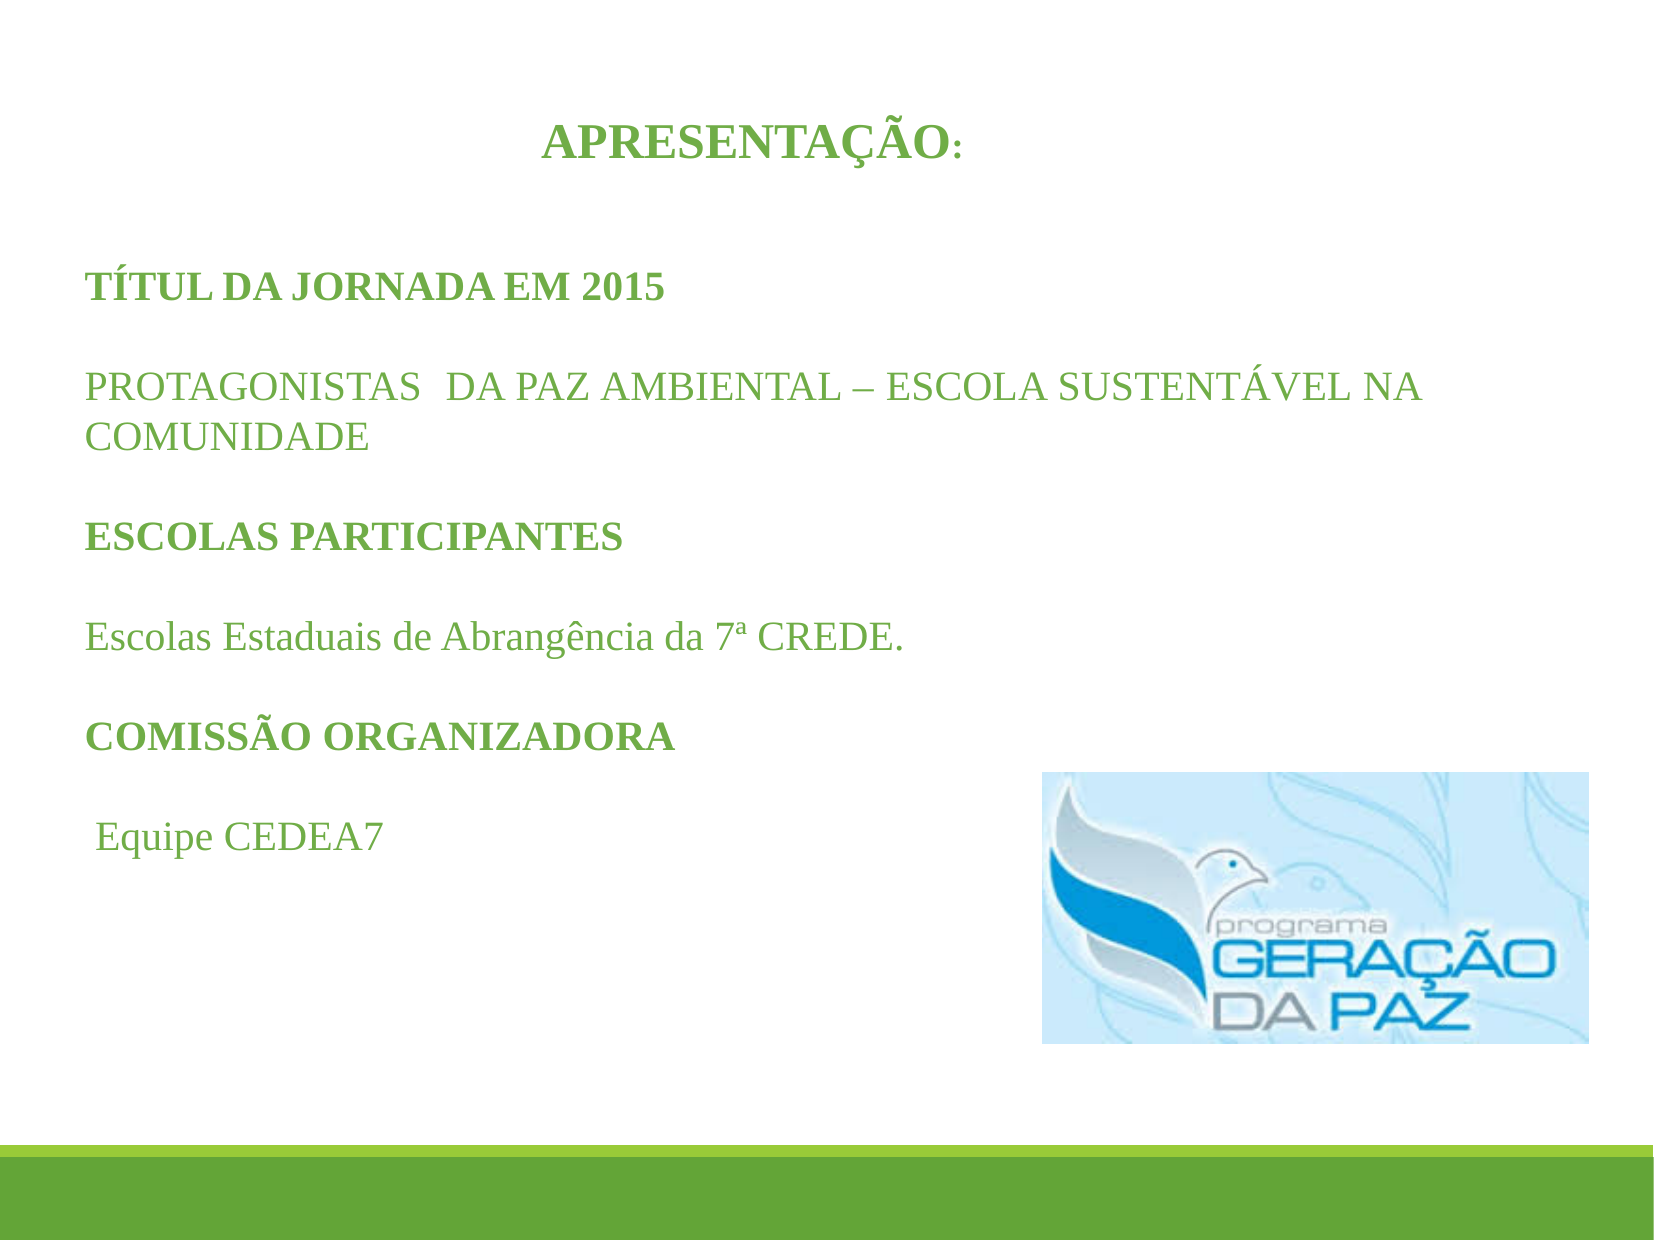

APRESENTAÇÃO:
TÍTUL DA JORNADA EM 2015
PROTAGONISTAS DA PAZ AMBIENTAL – ESCOLA SUSTENTÁVEL NA COMUNIDADE
ESCOLAS PARTICIPANTES
Escolas Estaduais de Abrangência da 7ª CREDE.
COMISSÃO ORGANIZADORA
 Equipe CEDEA7